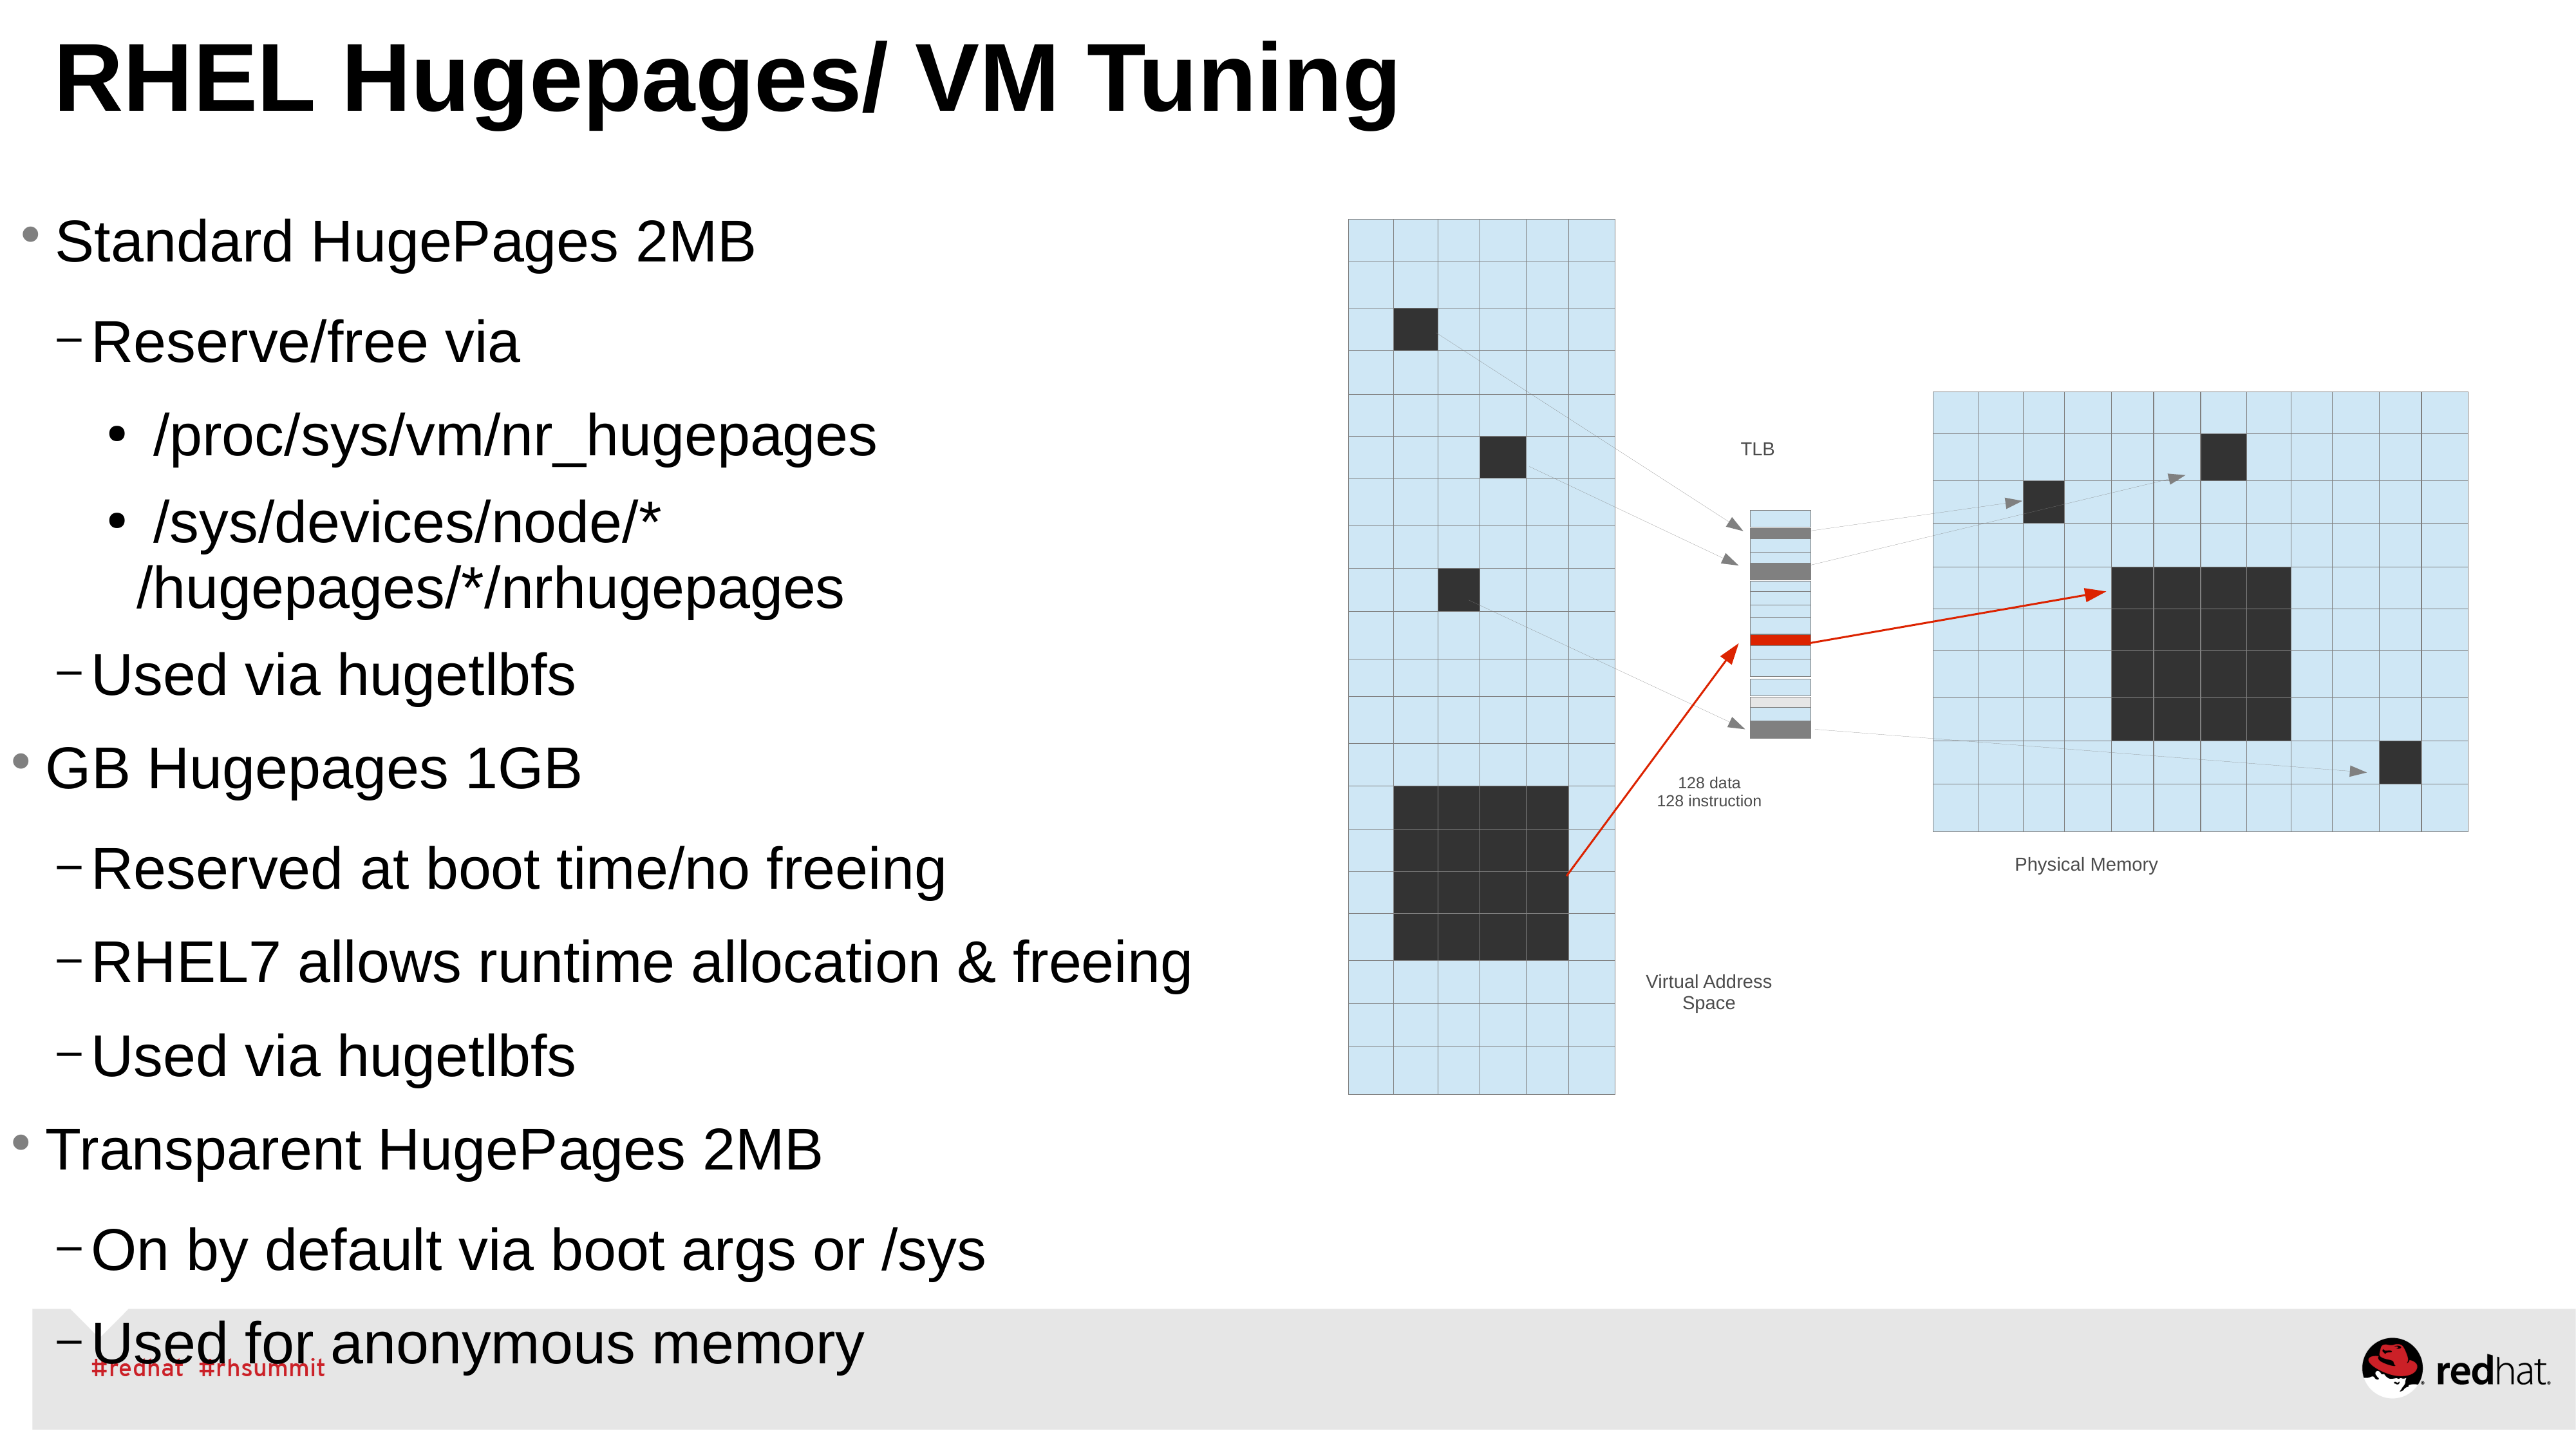

RHEL Hugepages/ VM Tuning
# Standard HugePages 2MB
Reserve/free via
 /proc/sys/vm/nr_hugepages
 /sys/devices/node/* /hugepages/*/nrhugepages
Used via hugetlbfs
GB Hugepages 1GB
Reserved at boot time/no freeing
RHEL7 allows runtime allocation & freeing
Used via hugetlbfs
Transparent HugePages 2MB
On by default via boot args or /sys
Used for anonymous memory
TLB
128 data
128 instruction
Physical Memory
Virtual Address
Space